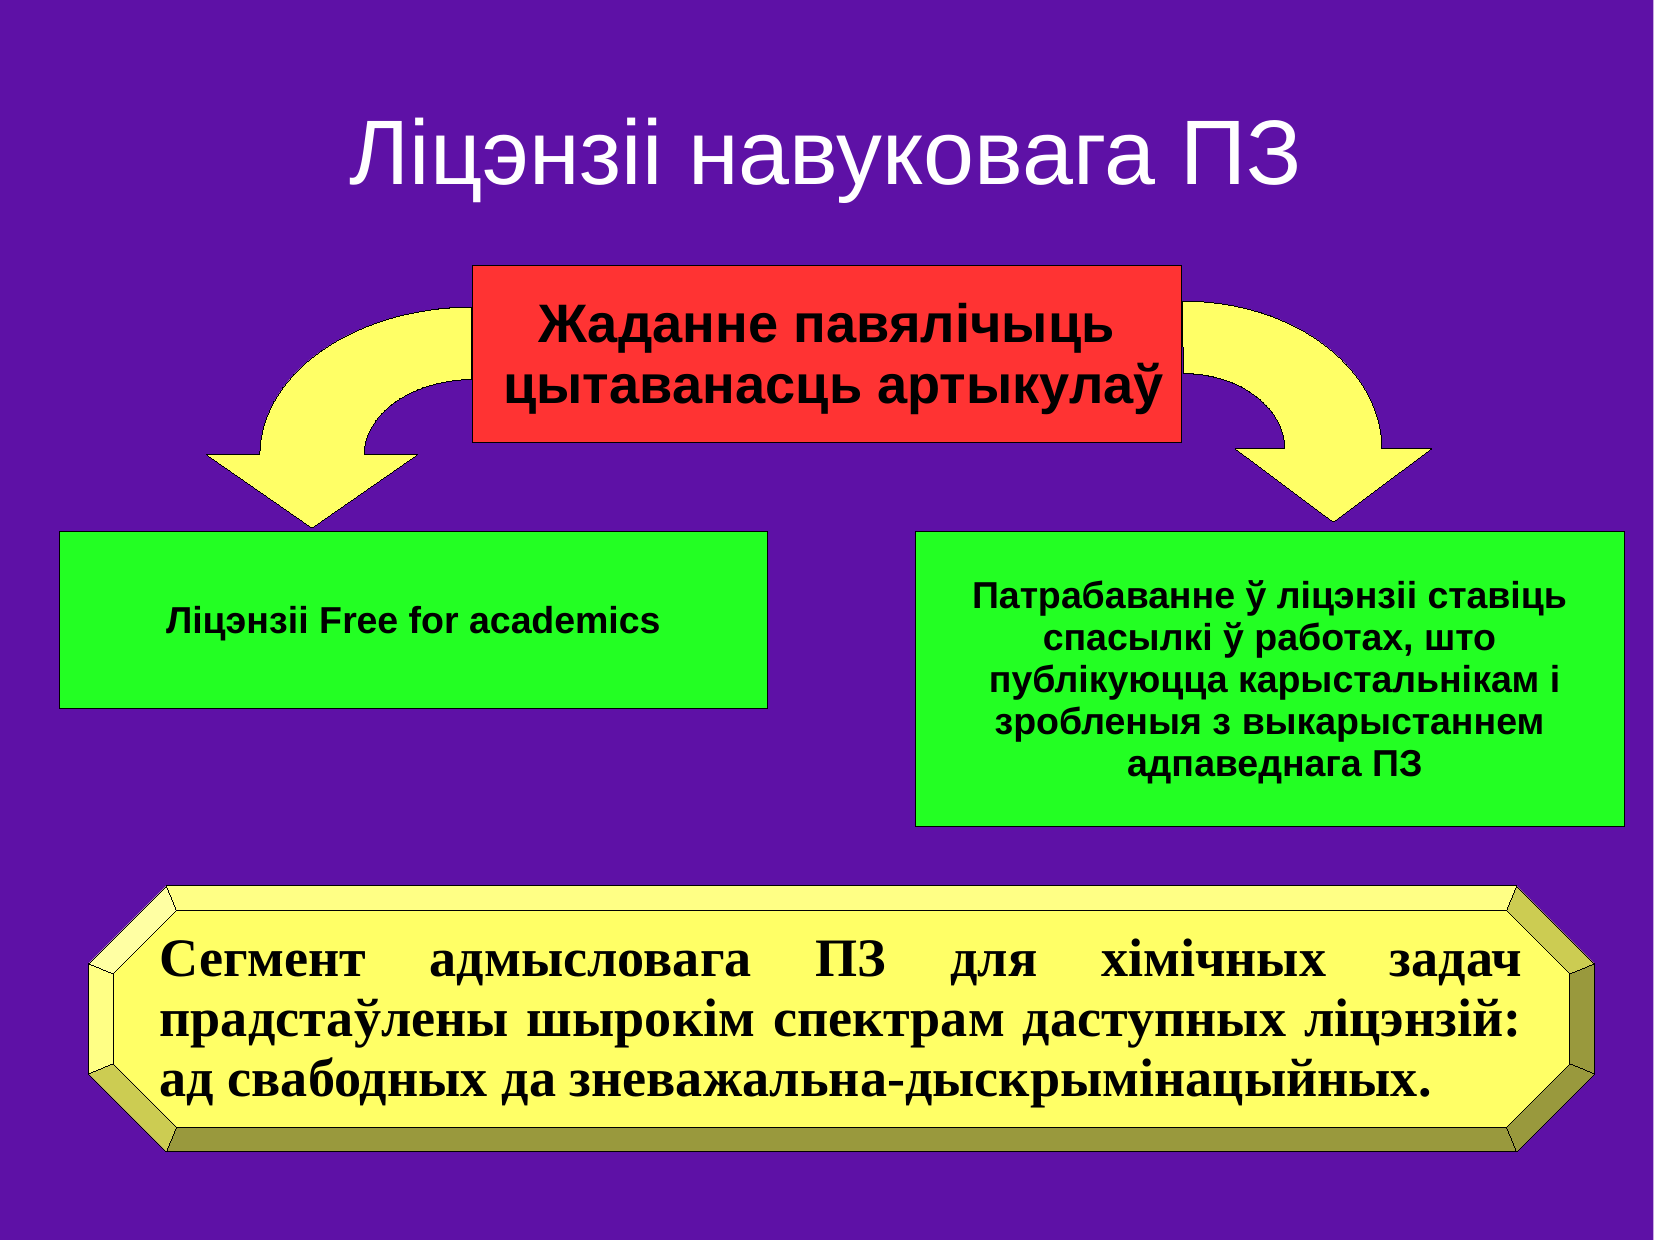

# Ліцэнзіі навуковага ПЗ
Жаданне павялічыць
 цытаванасць артыкулаў
Ліцэнзіі Free for academics
Патрабаванне ў ліцэнзіі ставіць
спасылкі ў работах, што
 публікуюцца карыстальнікам і
зробленыя з выкарыстаннем
 адпаведнага ПЗ
Сегмент адмысловага ПЗ для хімічных задач прадстаўлены шырокім спектрам даступных ліцэнзій: ад свабодных да зневажальна-дыскрымінацыйных.